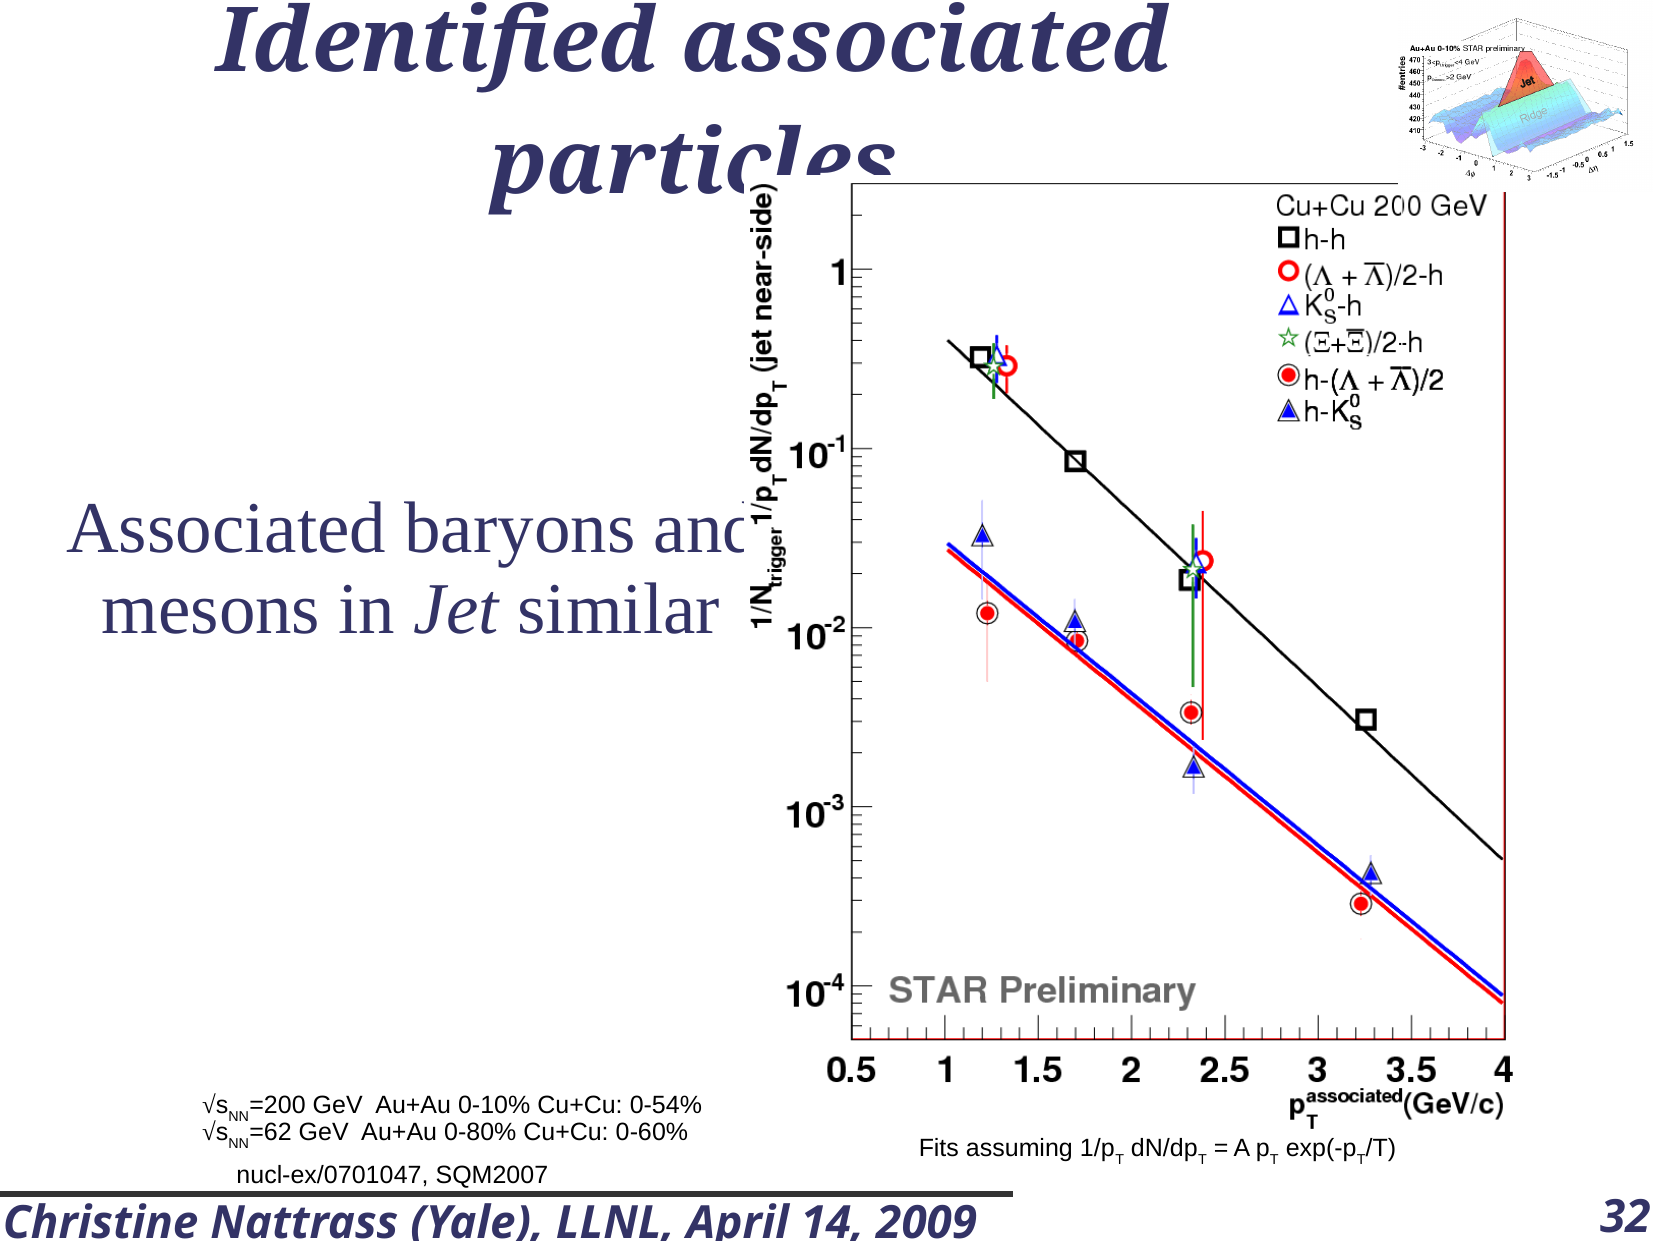

# Identified associated particles
Associated baryons and mesons in Jet similar
√sNN=200 GeV Au+Au 0-10% Cu+Cu: 0-54%
√sNN=62 GeV Au+Au 0-80% Cu+Cu: 0-60%
Fits assuming 1/pT dN/dpT = A pT exp(-pT/T)‏
nucl-ex/0701047, SQM2007